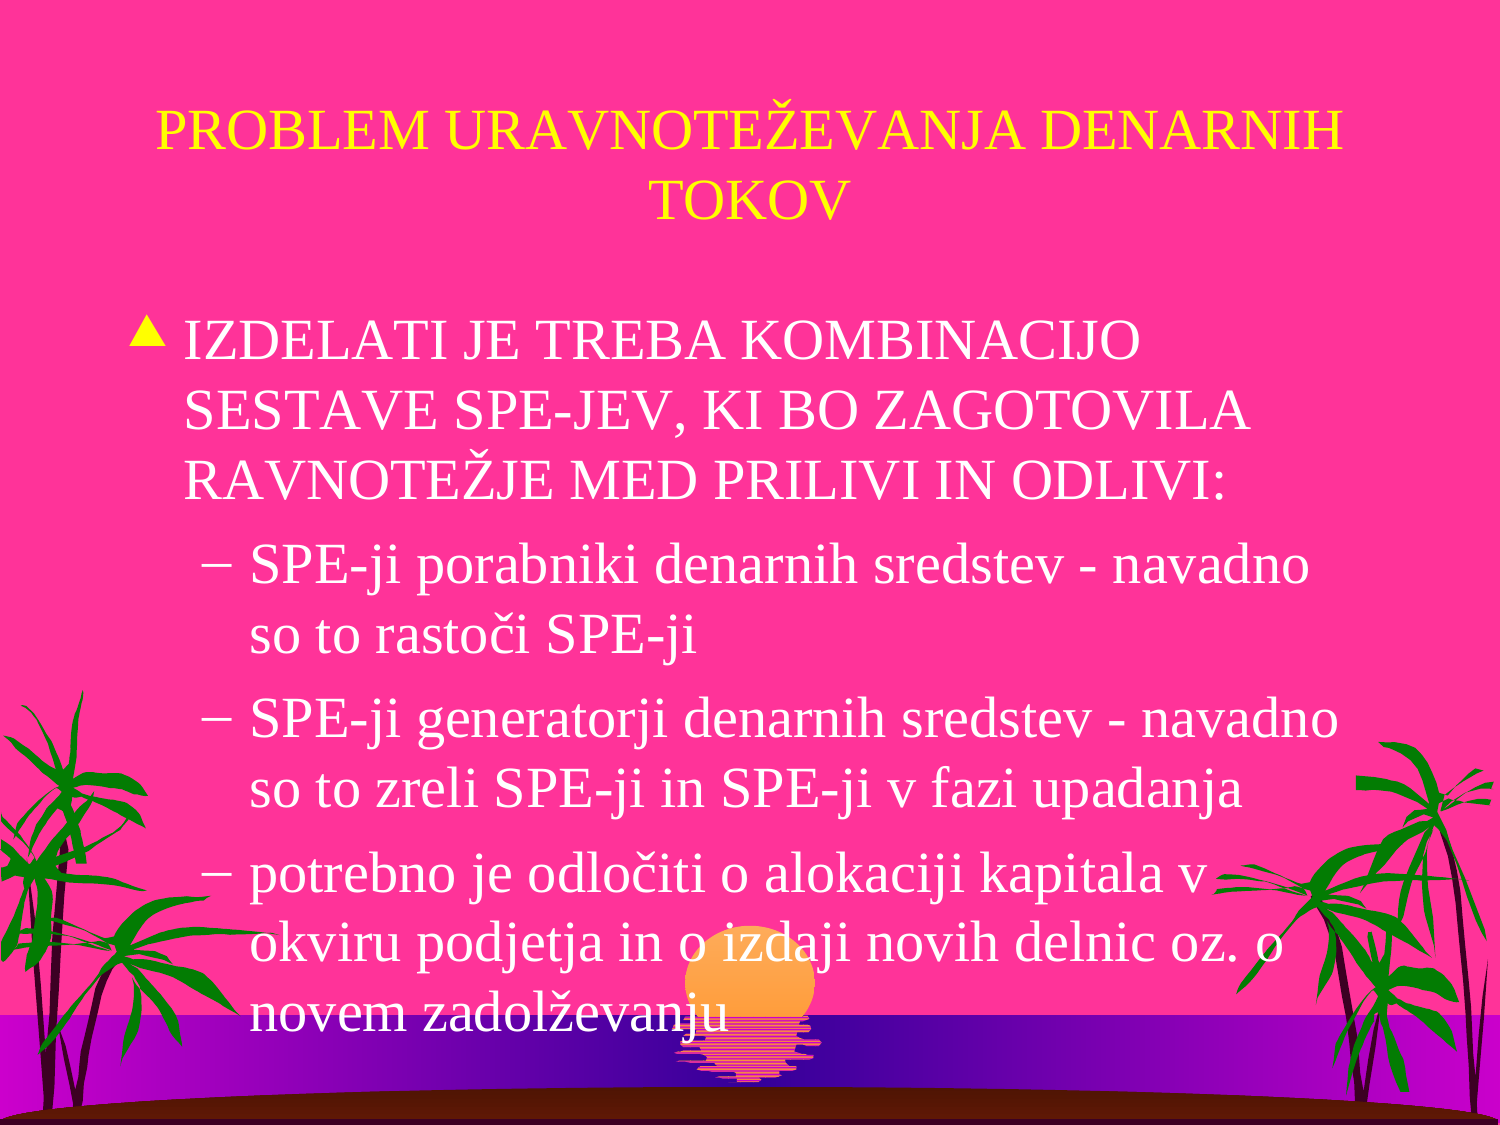

# PROBLEM URAVNOTEŽEVANJA DENARNIH TOKOV
IZDELATI JE TREBA KOMBINACIJO SESTAVE SPE-JEV, KI BO ZAGOTOVILA RAVNOTEŽJE MED PRILIVI IN ODLIVI:
SPE-ji porabniki denarnih sredstev - navadno so to rastoči SPE-ji
SPE-ji generatorji denarnih sredstev - navadno so to zreli SPE-ji in SPE-ji v fazi upadanja
potrebno je odločiti o alokaciji kapitala v okviru podjetja in o izdaji novih delnic oz. o novem zadolževanju